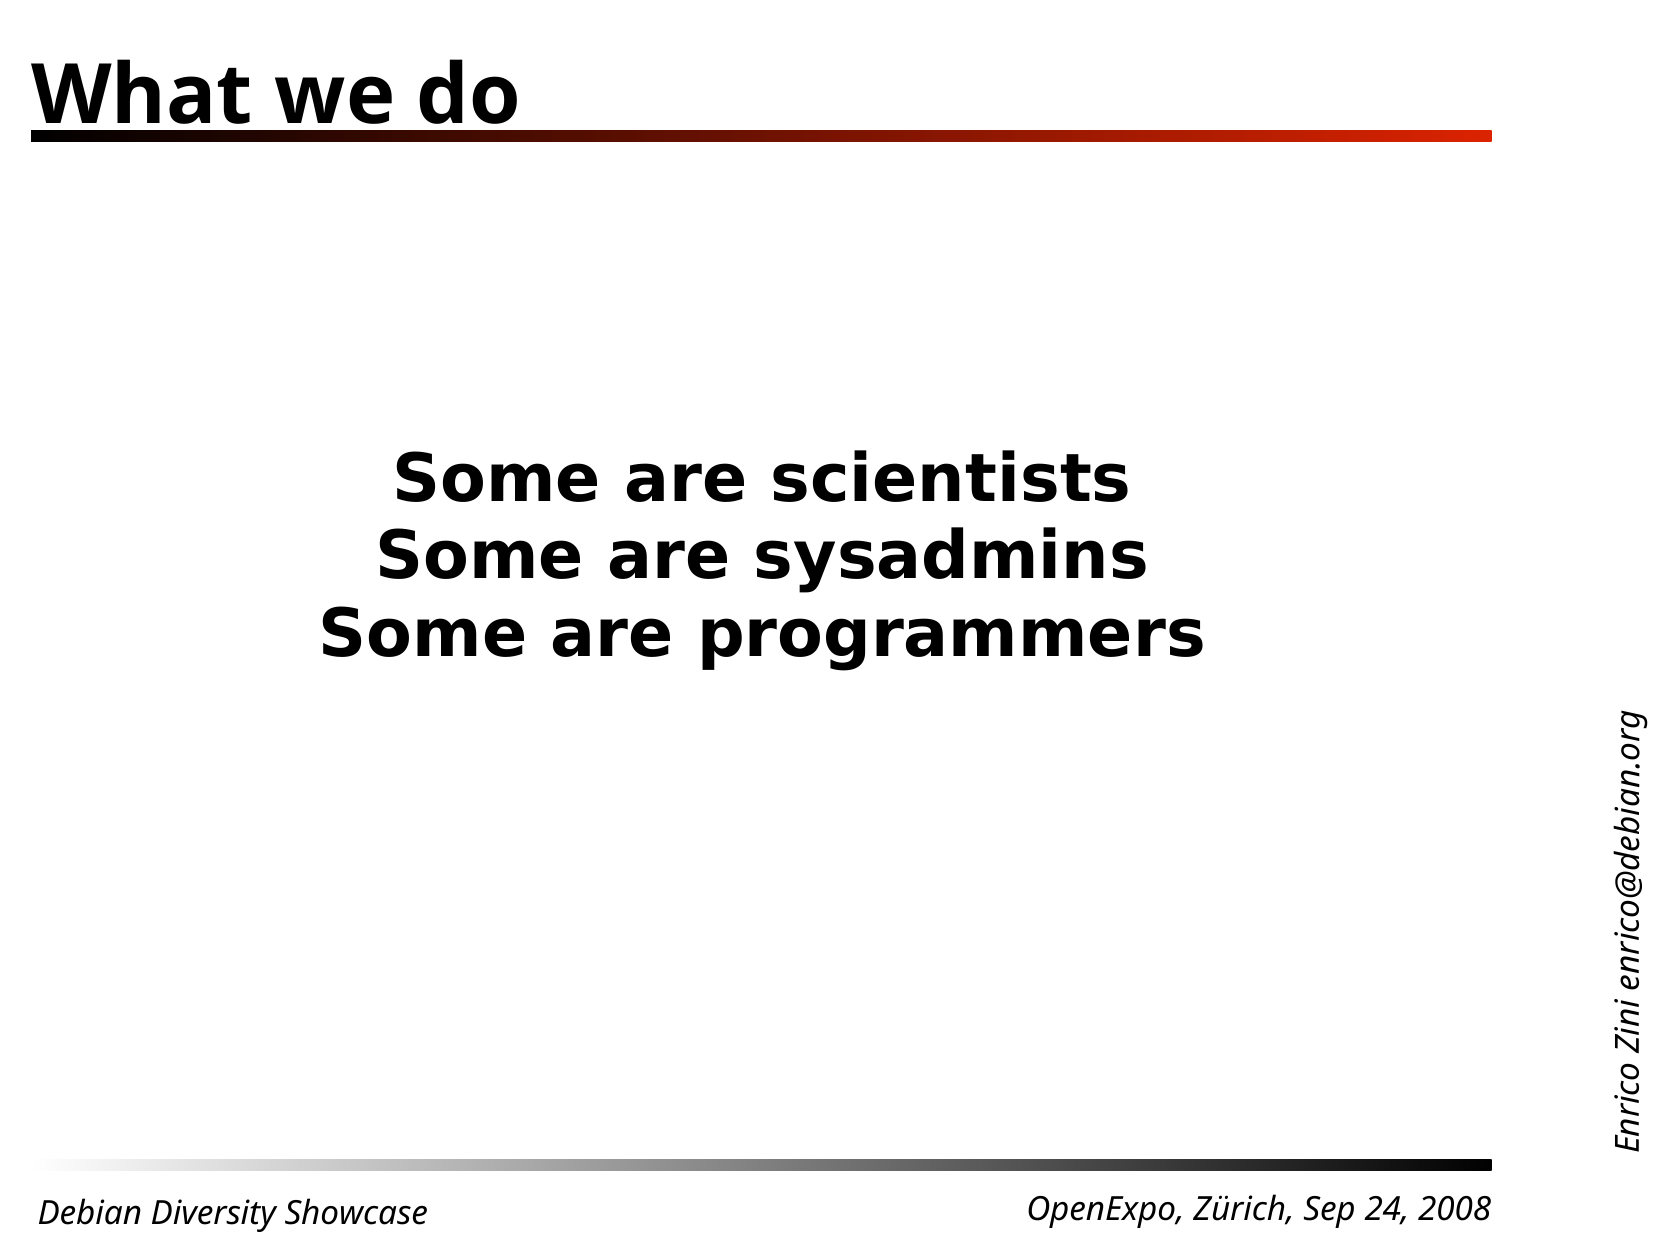

What we do
Some are scientists
Some are sysadmins
Some are programmers